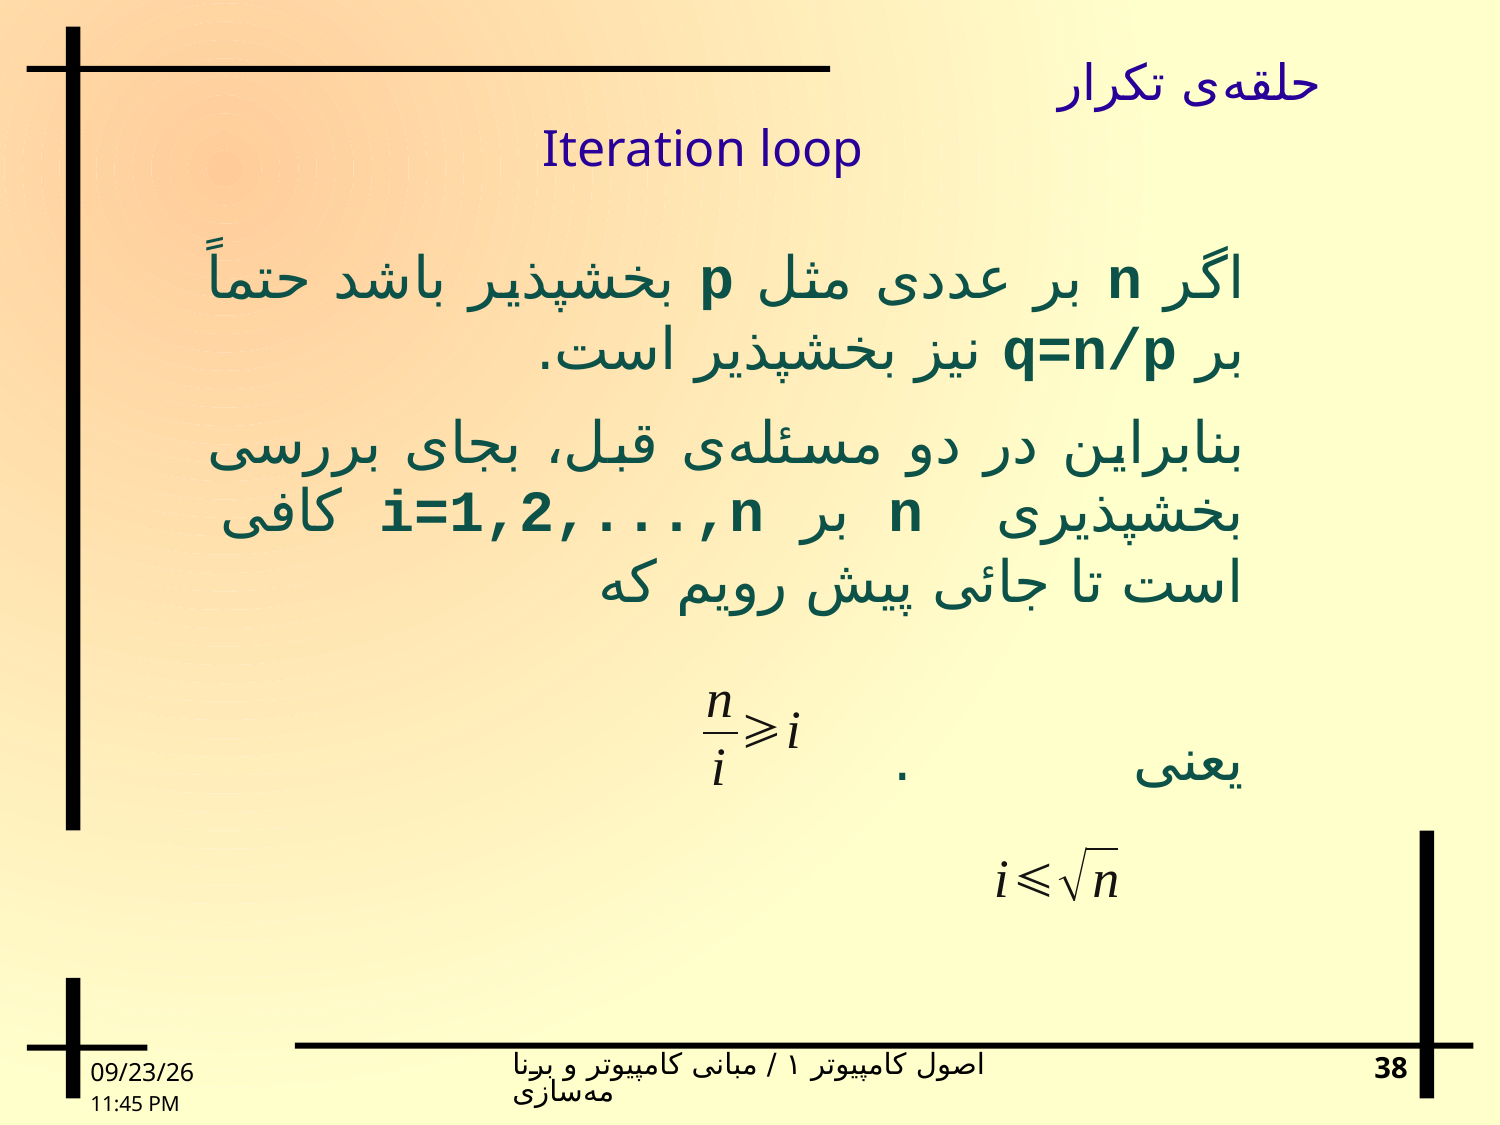

# حلقه‌ی تکرار Iteration loop
اگر n بر عددی مثل p بخشپذیر باشد حتماً بر q=n/p نیز بخشپذیر است.
بنابراین در دو مسئله‌ی قبل، بجای بررسی بخشپذیری n بر i=1,2,...,n کافی است تا جائی پیش رویم که
یعنی .
اصول کامپیوتر ۱ / مبانی کامپیوتر و برنامه‌سازی
38